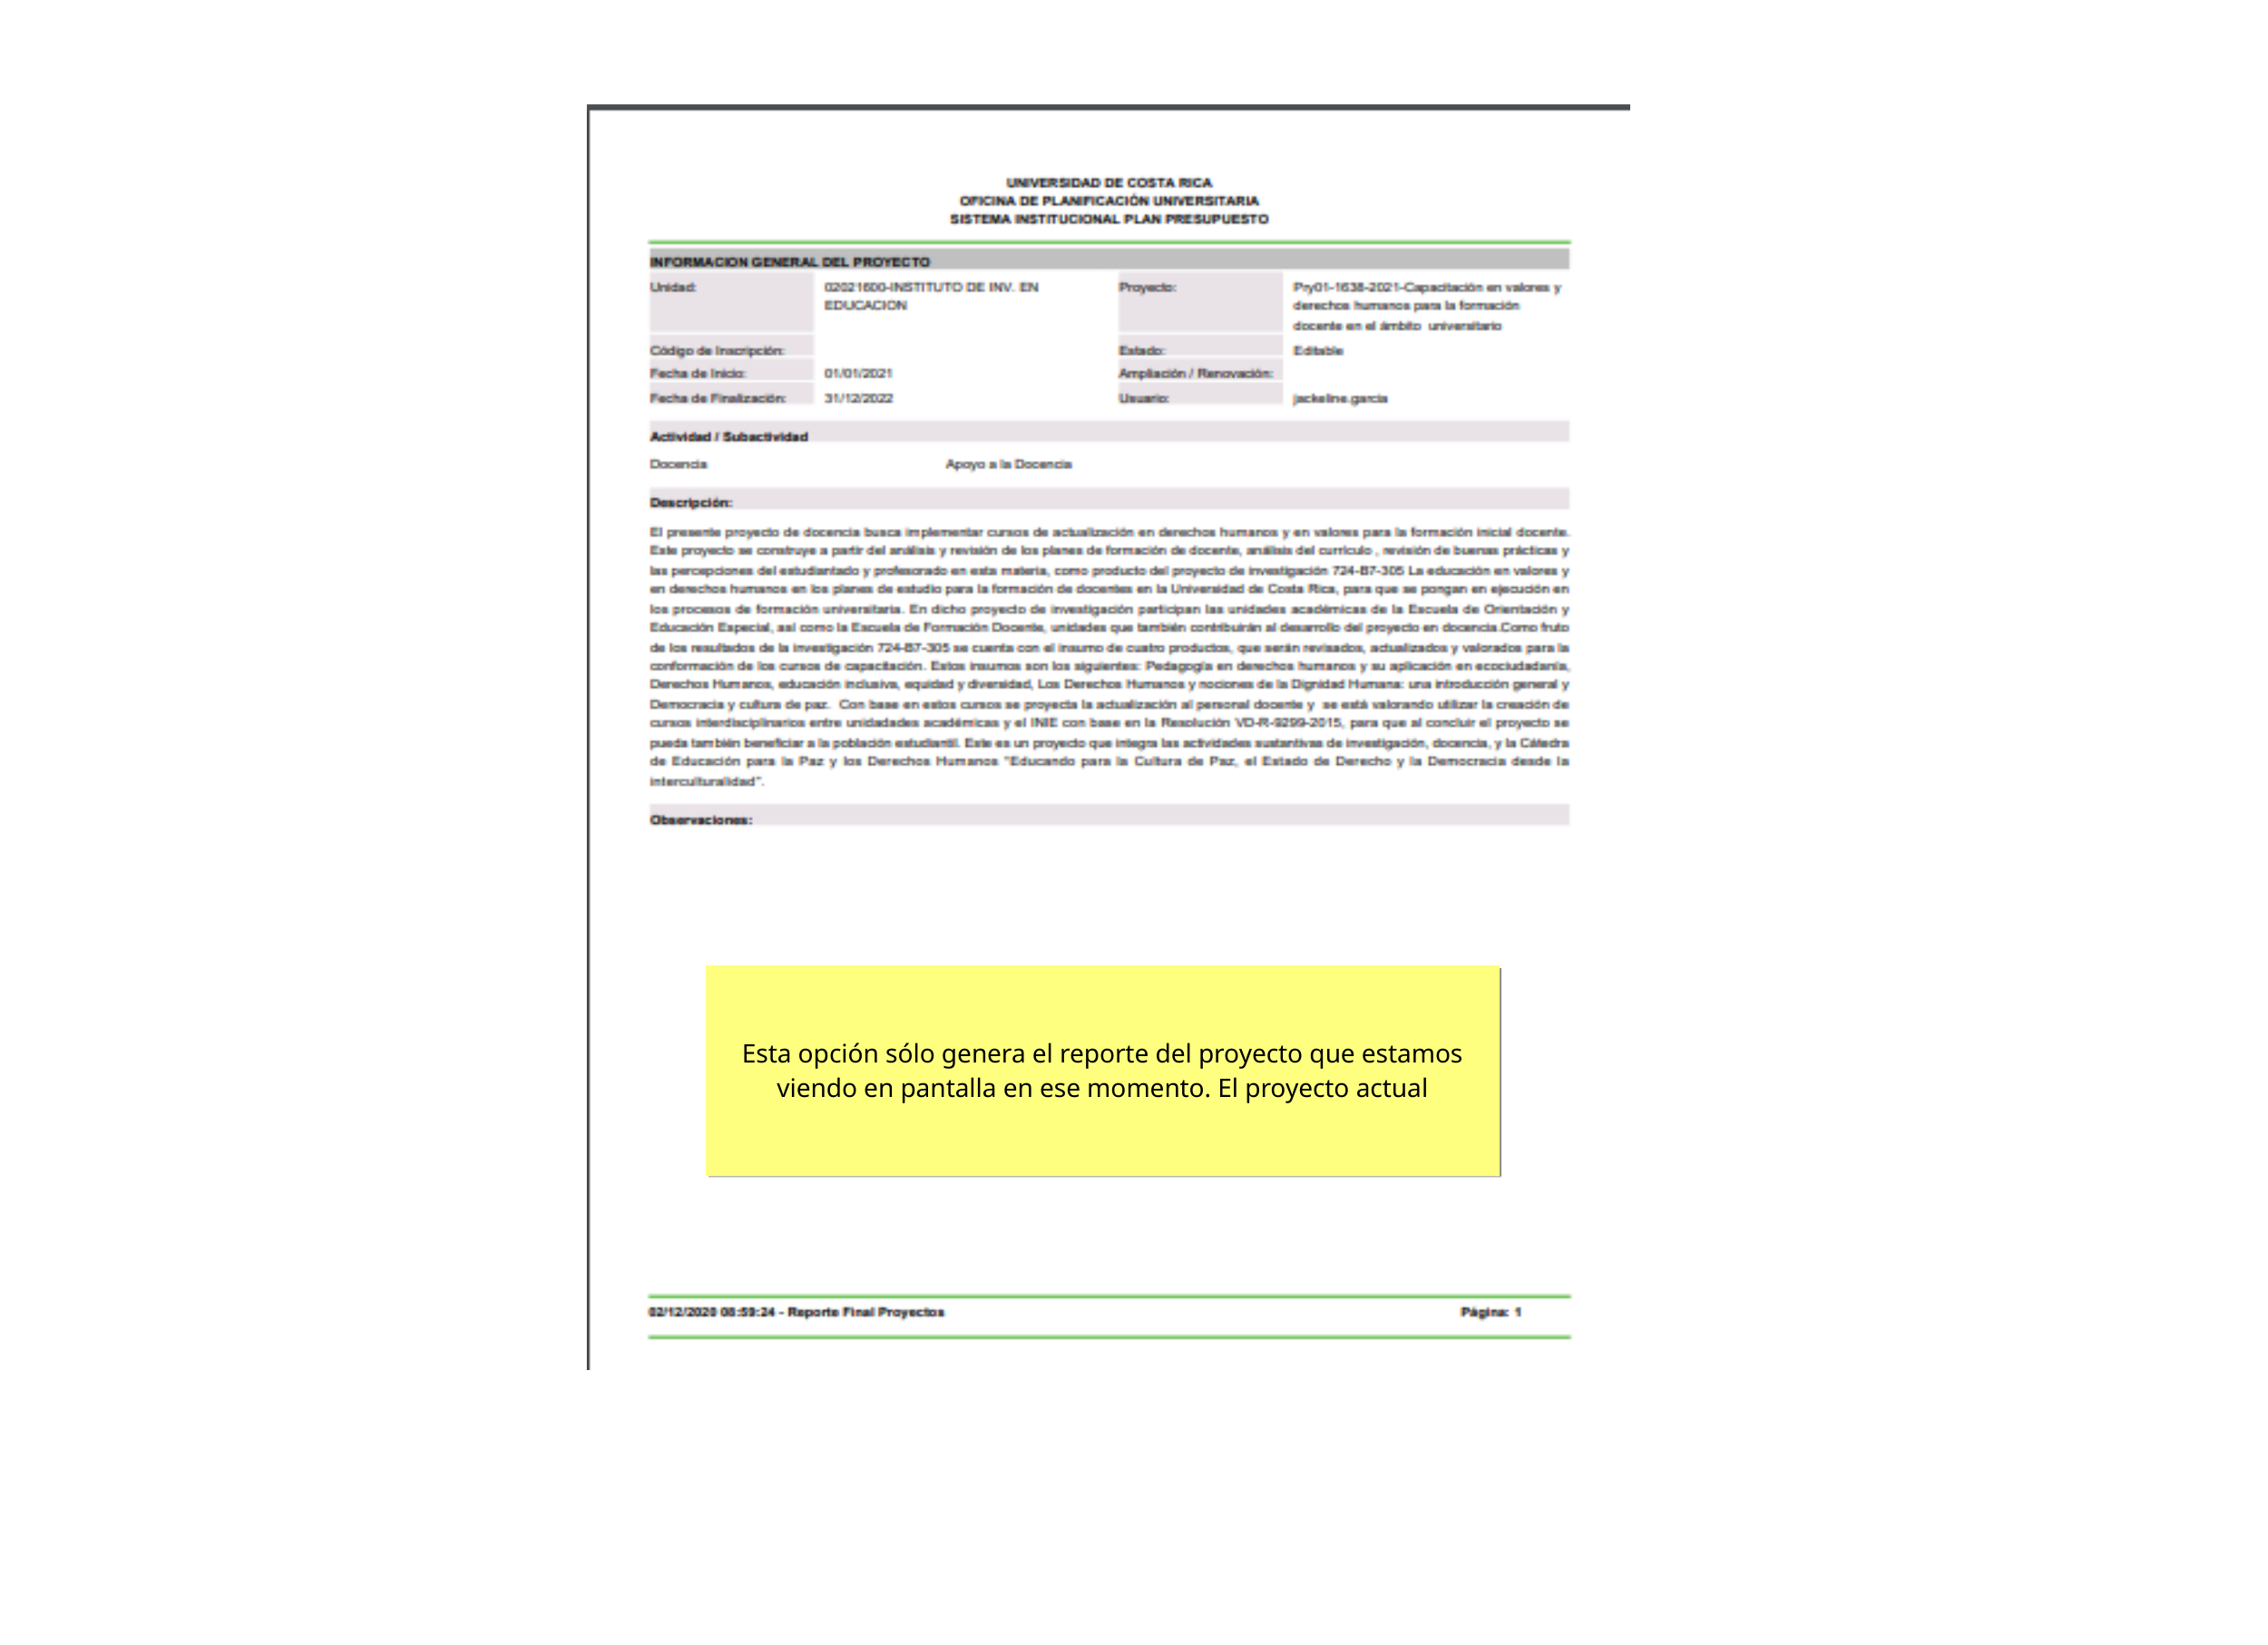

Esta opción sólo genera el reporte del proyecto que estamos viendo en pantalla en ese momento. El proyecto actual